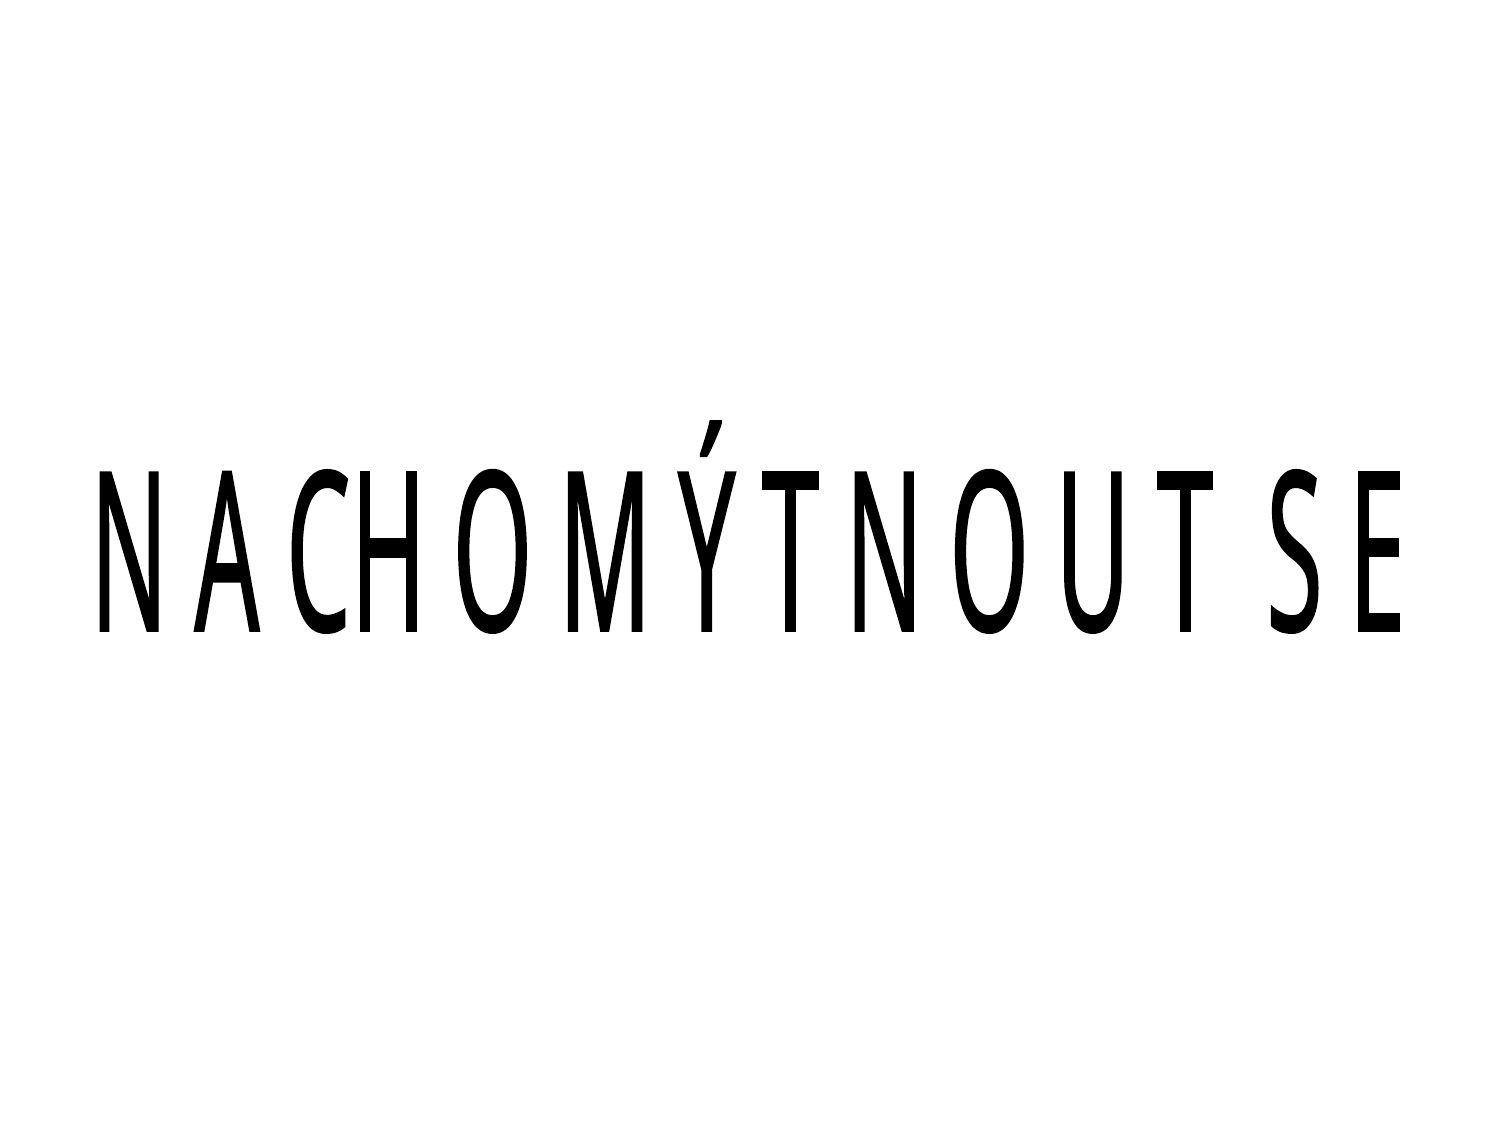

N A CH O M Ý T N O U T S E